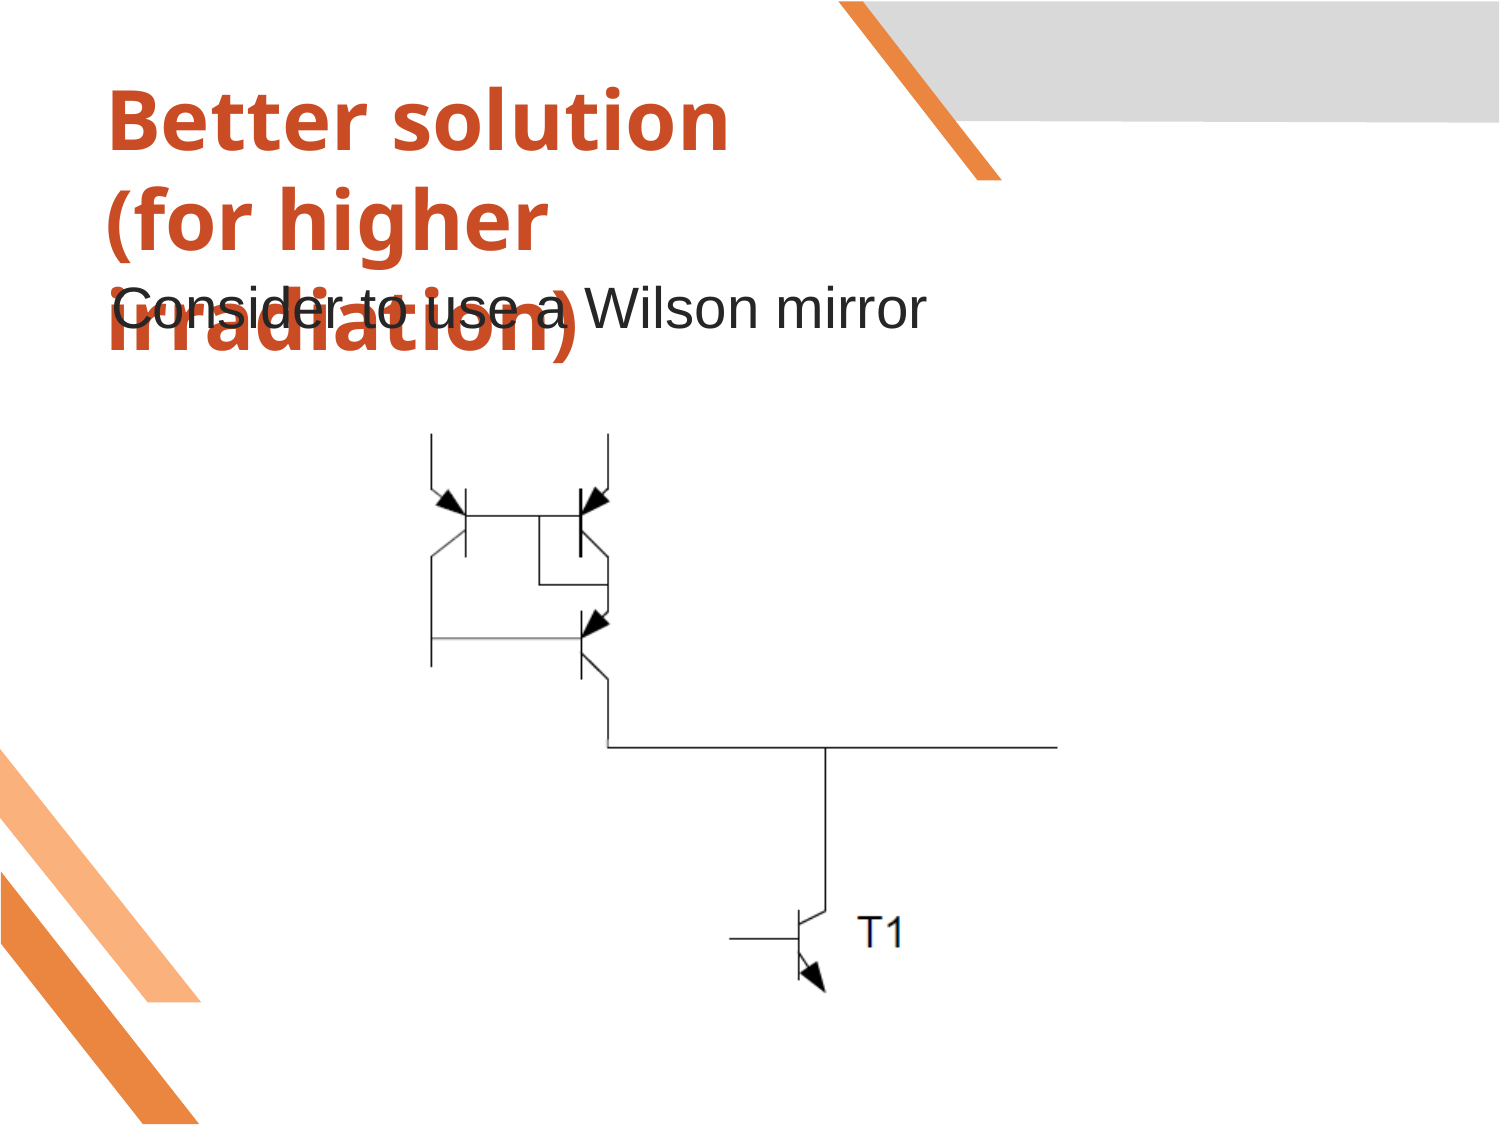

# Better solution (for higher irradiation)
Consider to use a Wilson mirror